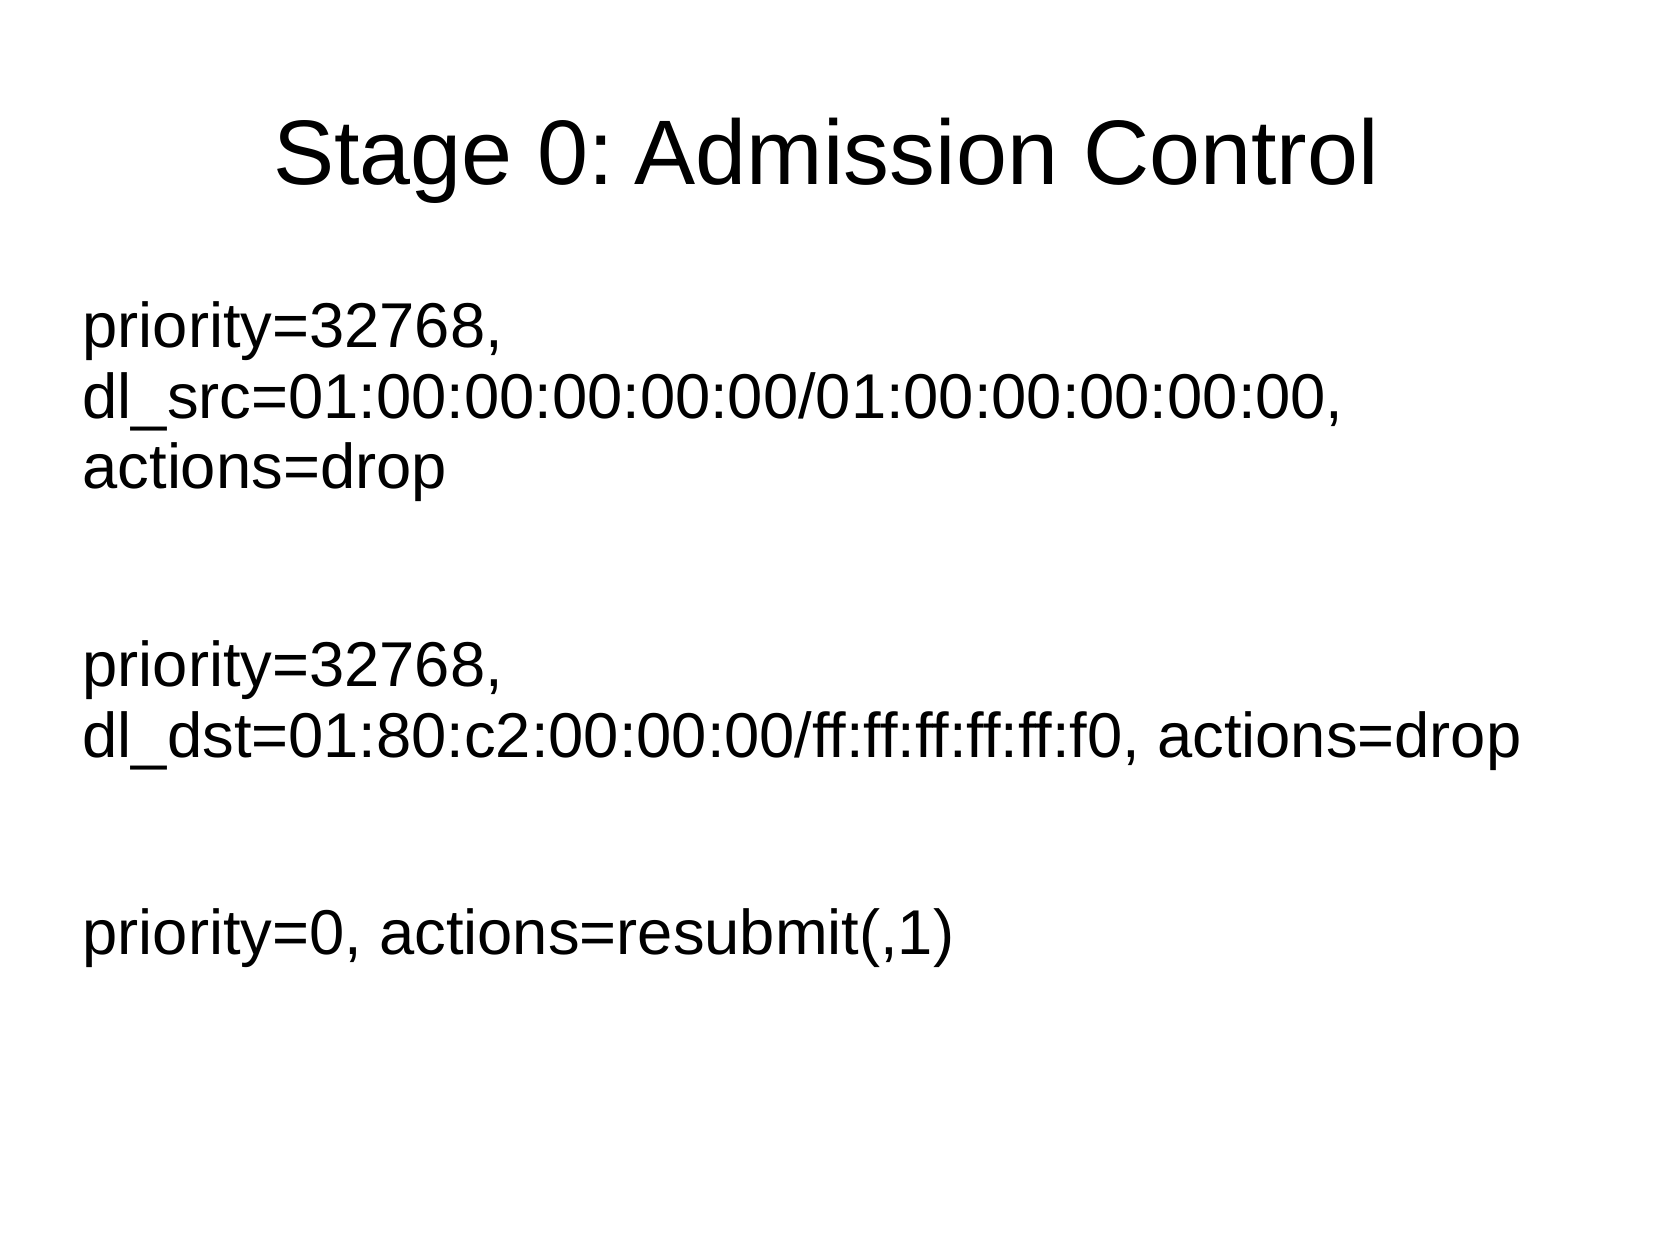

# Stage 0: Admission Control
priority=32768, dl_src=01:00:00:00:00:00/01:00:00:00:00:00, actions=drop
priority=32768, dl_dst=01:80:c2:00:00:00/ff:ff:ff:ff:ff:f0, actions=drop
priority=0, actions=resubmit(,1)